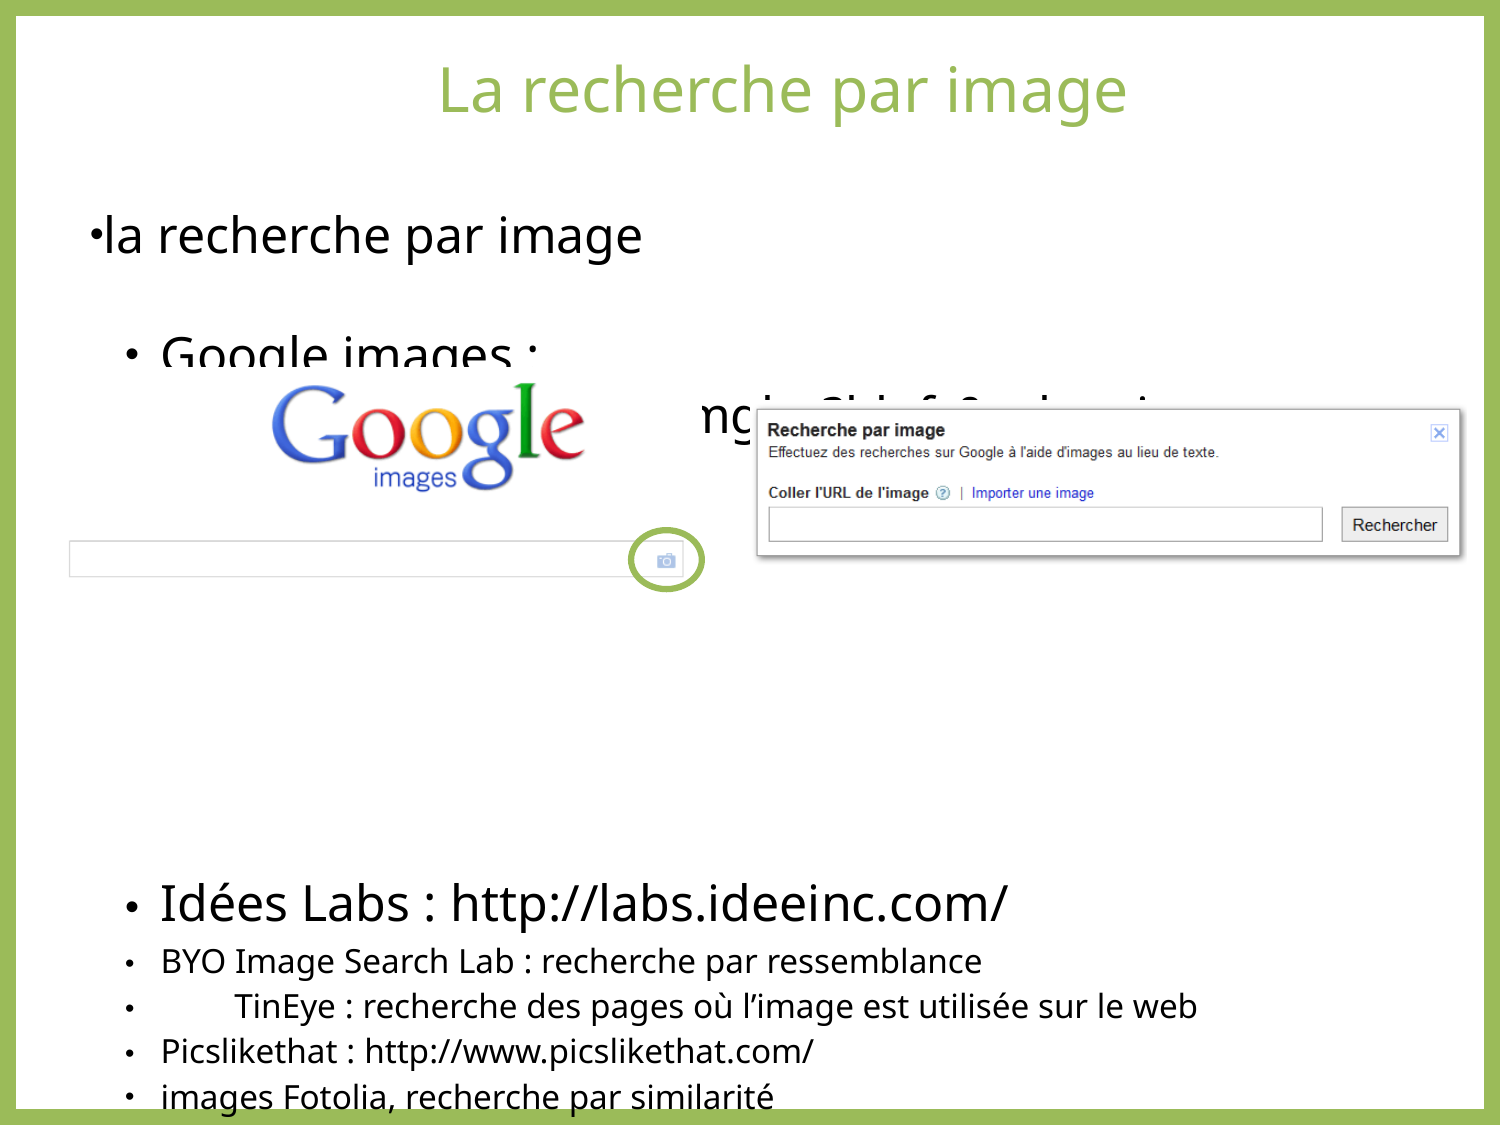

La recherche par image
la recherche par image
Google images : http://www.google.fr/imghp?hl=fr&tab=wi
Idées Labs : http://labs.ideeinc.com/
BYO Image Search Lab : recherche par ressemblance
	TinEye : recherche des pages où l’image est utilisée sur le web
Picslikethat : http://www.picslikethat.com/
images Fotolia, recherche par similarité
la recherche par couleur
Idées Labs : Multicolour Search Lab (images Flickr en CC)
Exalead : Chromatik : http://chromatik.labs.exalead.com/ (référence des images ?)